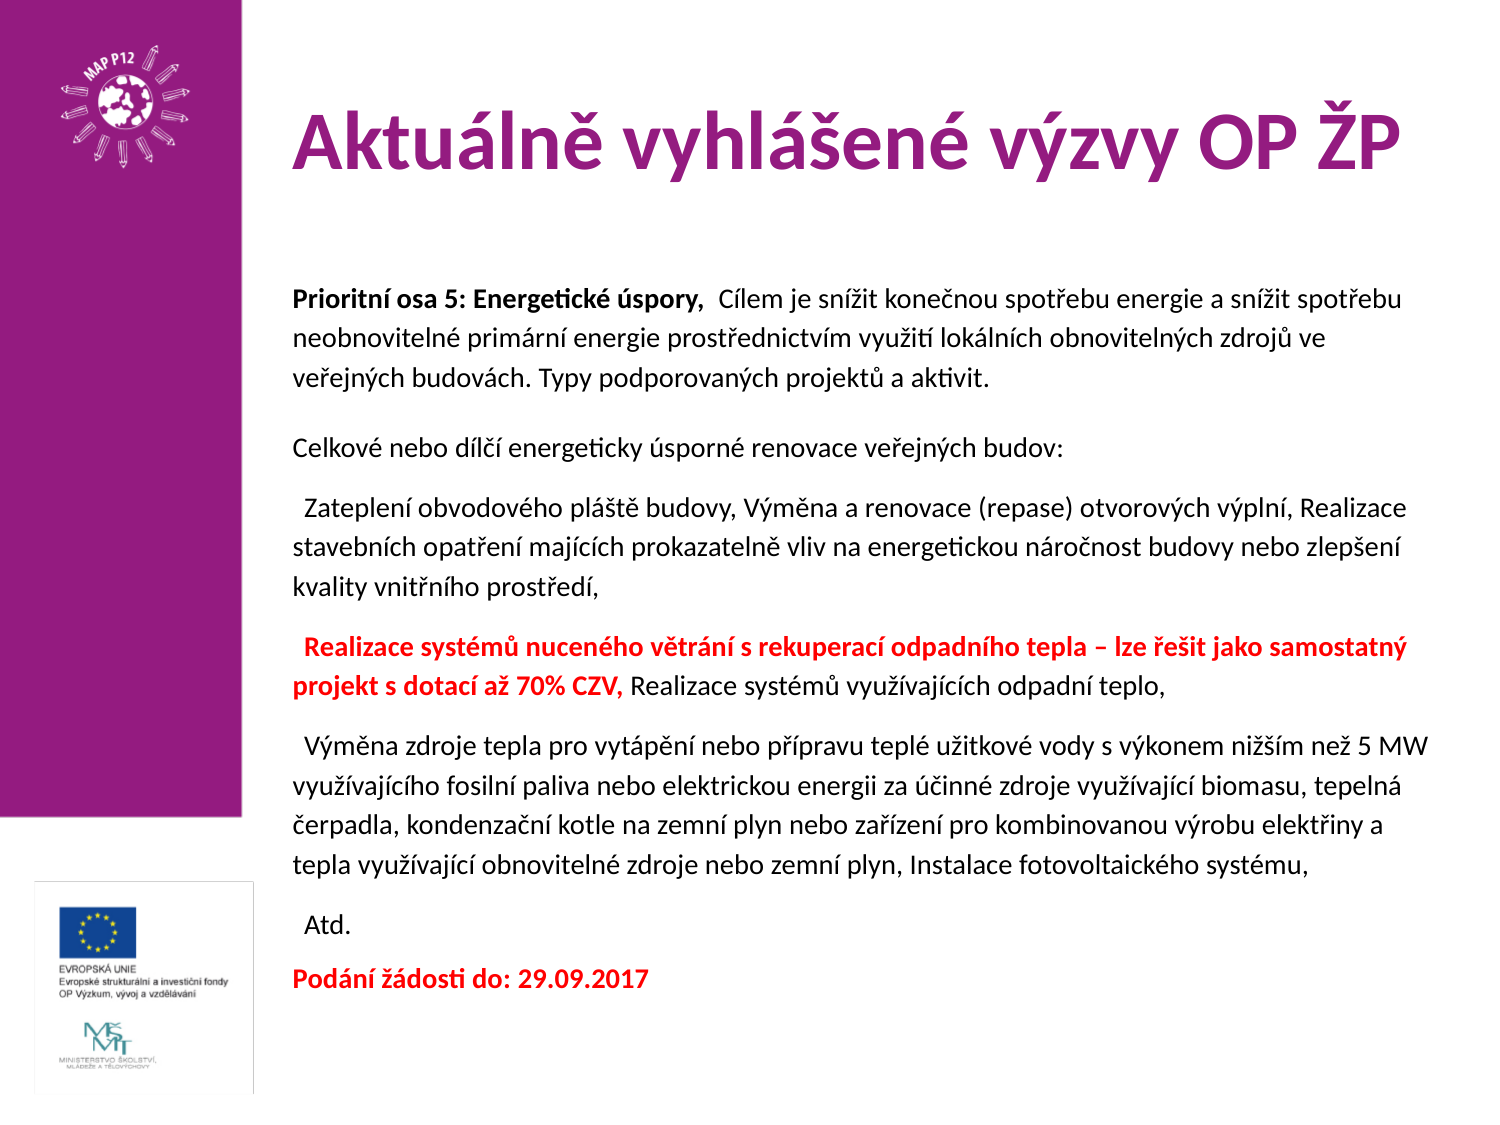

# Aktuálně vyhlášené výzvy OP ŽP
Prioritní osa 5: Energetické úspory, Cílem je snížit konečnou spotřebu energie a snížit spotřebu neobnovitelné primární energie prostřednictvím využití lokálních obnovitelných zdrojů ve veřejných budovách. Typy podporovaných projektů a aktivit.
Celkové nebo dílčí energeticky úsporné renovace veřejných budov:
Zateplení obvodového pláště budovy, Výměna a renovace (repase) otvorových výplní, Realizace stavebních opatření majících prokazatelně vliv na energetickou náročnost budovy nebo zlepšení kvality vnitřního prostředí,
Realizace systémů nuceného větrání s rekuperací odpadního tepla – lze řešit jako samostatný projekt s dotací až 70% CZV, Realizace systémů využívajících odpadní teplo,
Výměna zdroje tepla pro vytápění nebo přípravu teplé užitkové vody s výkonem nižším než 5 MW využívajícího fosilní paliva nebo elektrickou energii za účinné zdroje využívající biomasu, tepelná čerpadla, kondenzační kotle na zemní plyn nebo zařízení pro kombinovanou výrobu elektřiny a tepla využívající obnovitelné zdroje nebo zemní plyn, Instalace fotovoltaického systému,
Atd.
Podání žádosti do: 29.09.2017